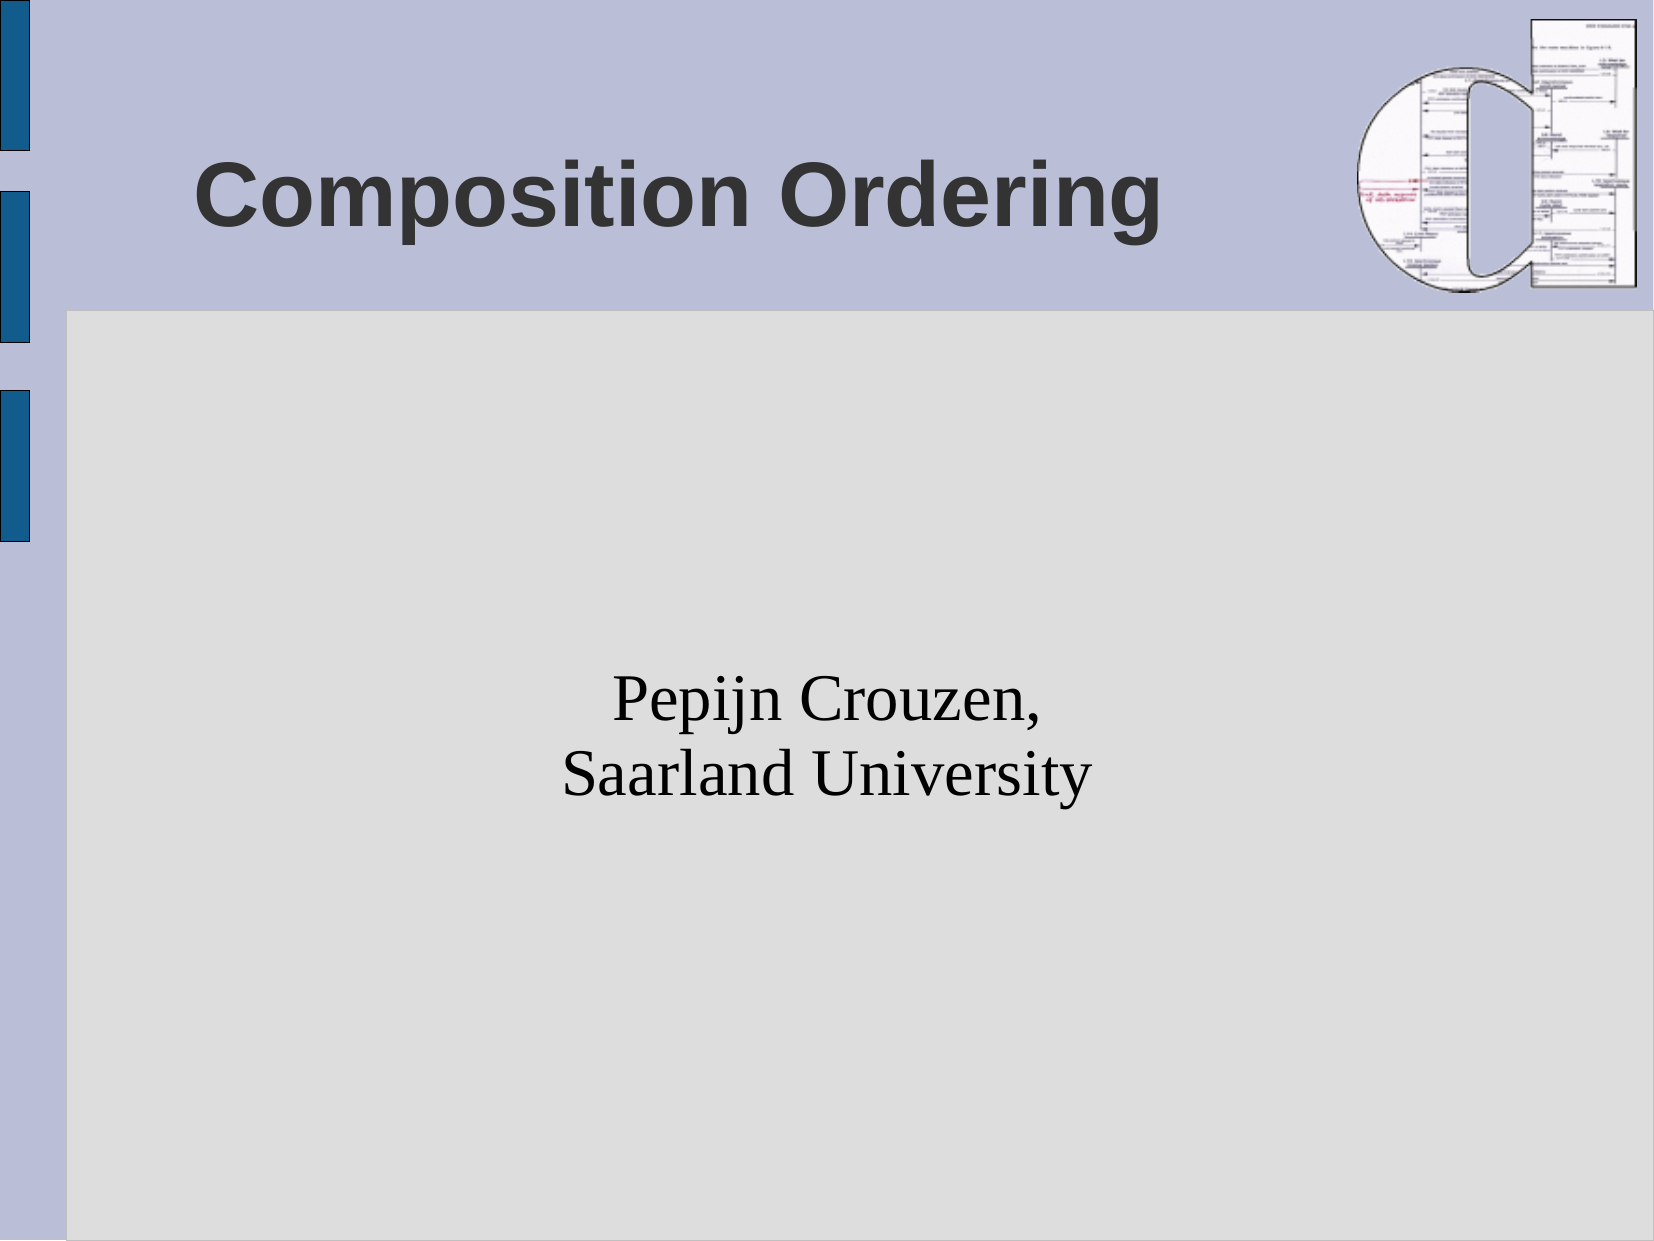

# Composition Ordering
Pepijn Crouzen,
Saarland University